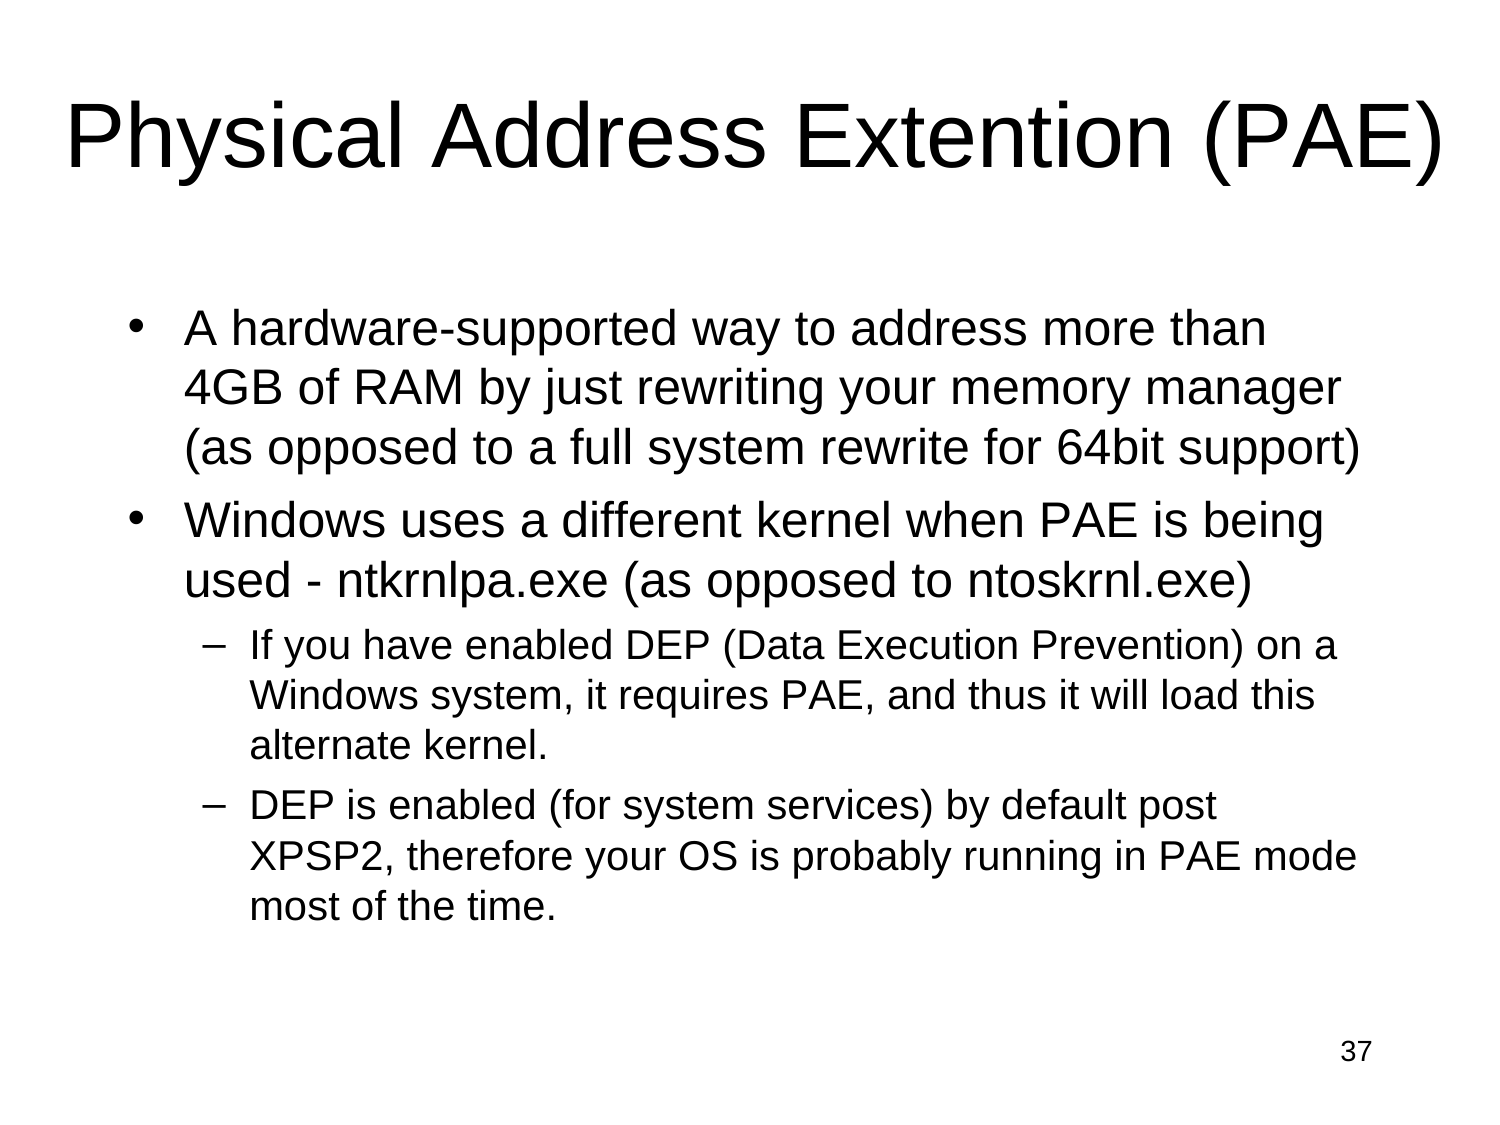

# Physical Address Extention (PAE)
A hardware-supported way to address more than 4GB of RAM by just rewriting your memory manager (as opposed to a full system rewrite for 64bit support)
Windows uses a different kernel when PAE is being used - ntkrnlpa.exe (as opposed to ntoskrnl.exe)
If you have enabled DEP (Data Execution Prevention) on a Windows system, it requires PAE, and thus it will load this alternate kernel.
DEP is enabled (for system services) by default post XPSP2, therefore your OS is probably running in PAE mode most of the time.